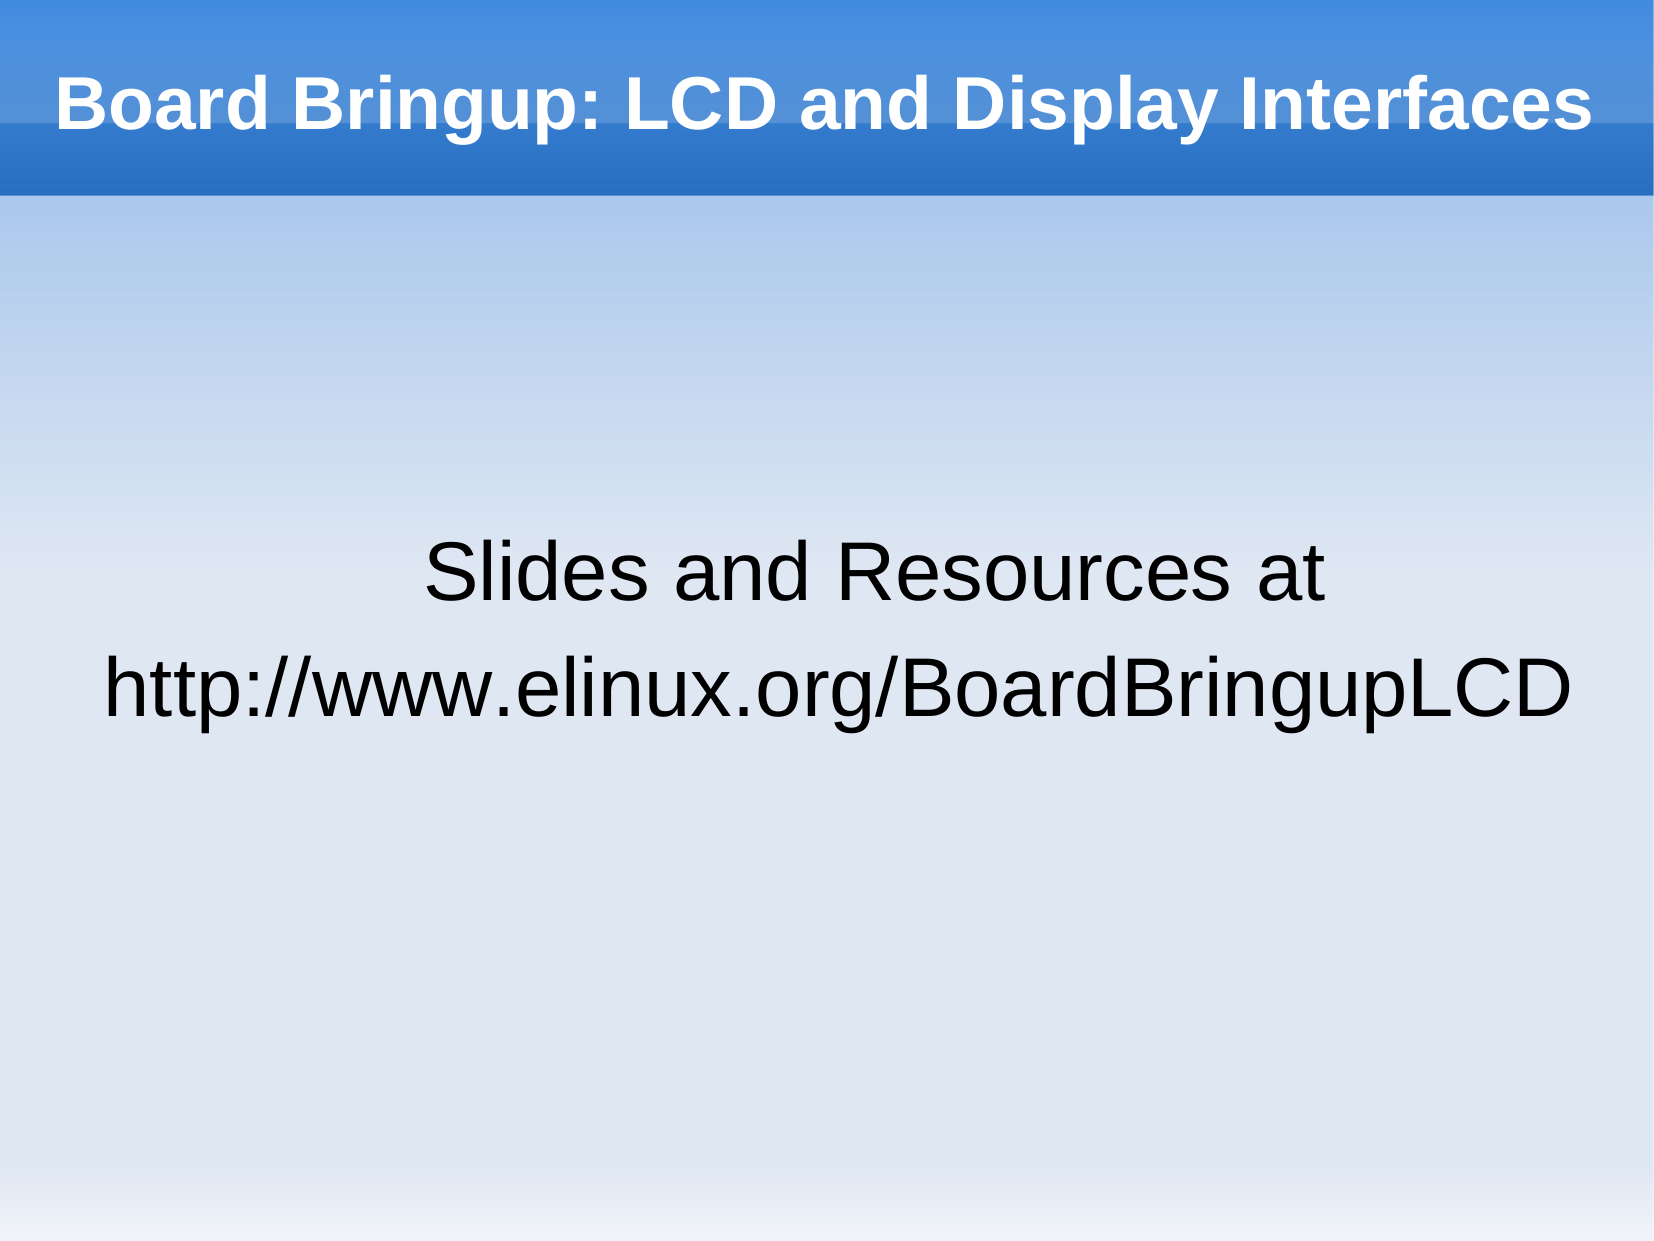

# Board Bringup: LCD and Display Interfaces
Slides and Resources at
http://www.elinux.org/BoardBringupLCD